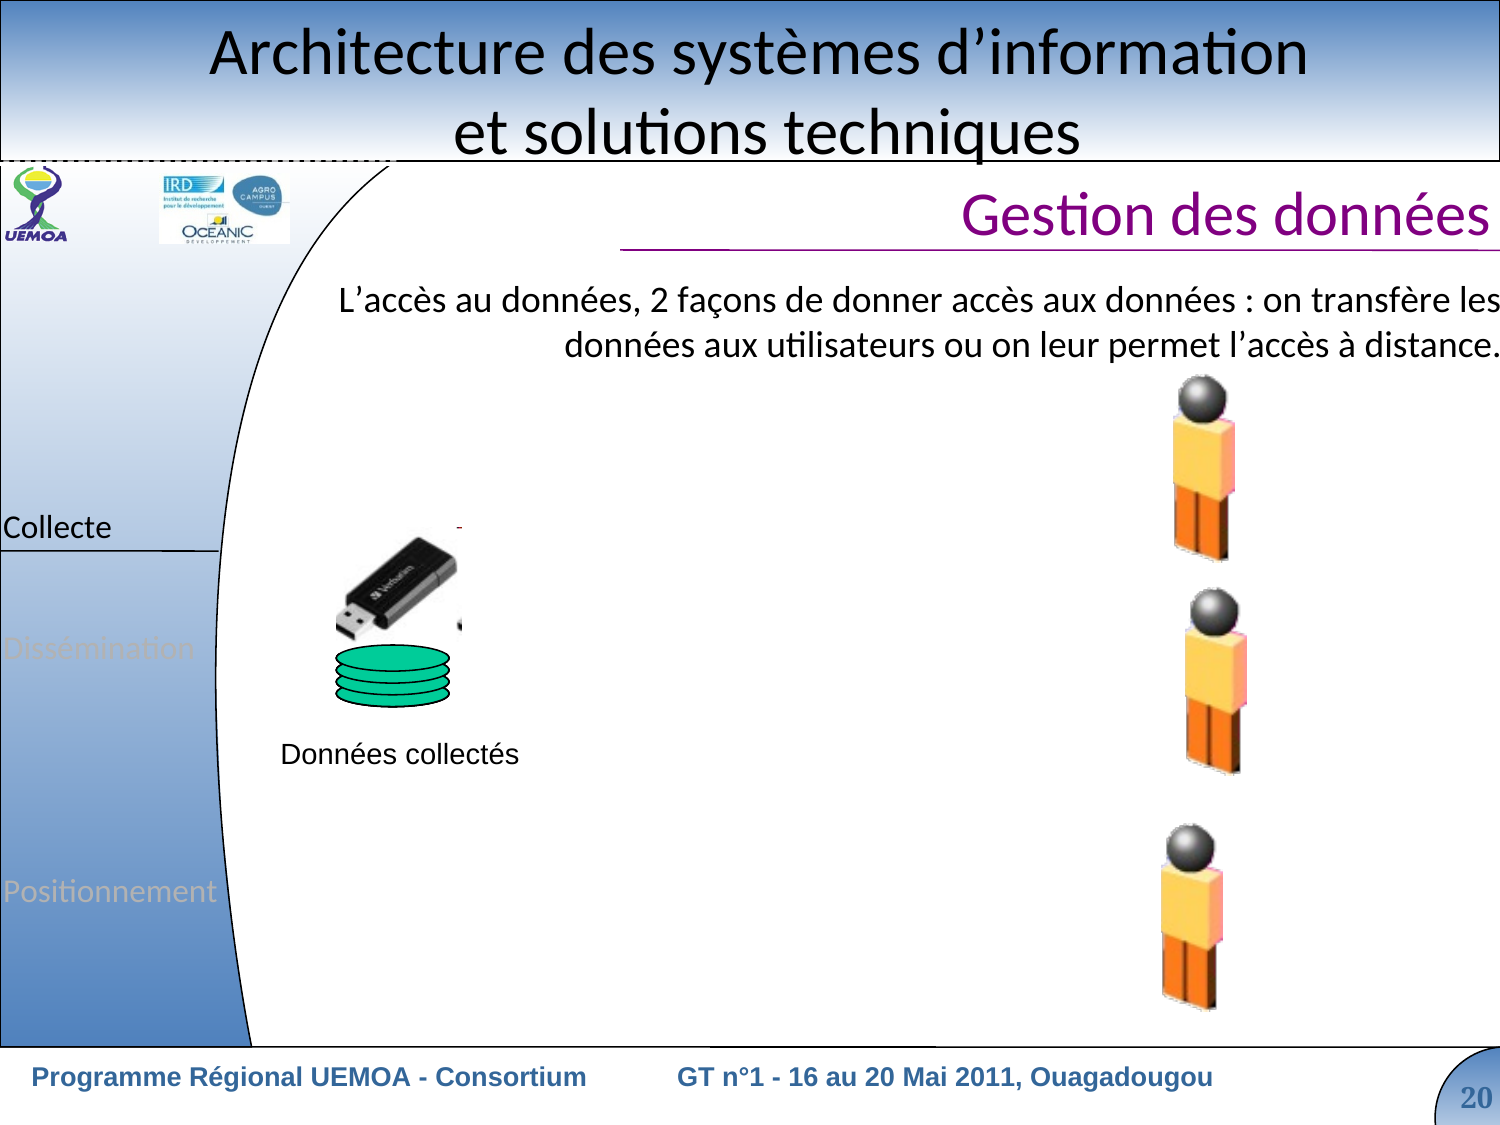

Architecture des systèmes d’information
et solutions techniques
Gestion des données
L’accès au données, 2 façons de donner accès aux données : on transfère les données aux utilisateurs ou on leur permet l’accès à distance.
Collecte
Dissémination
Positionnement
Données collectés